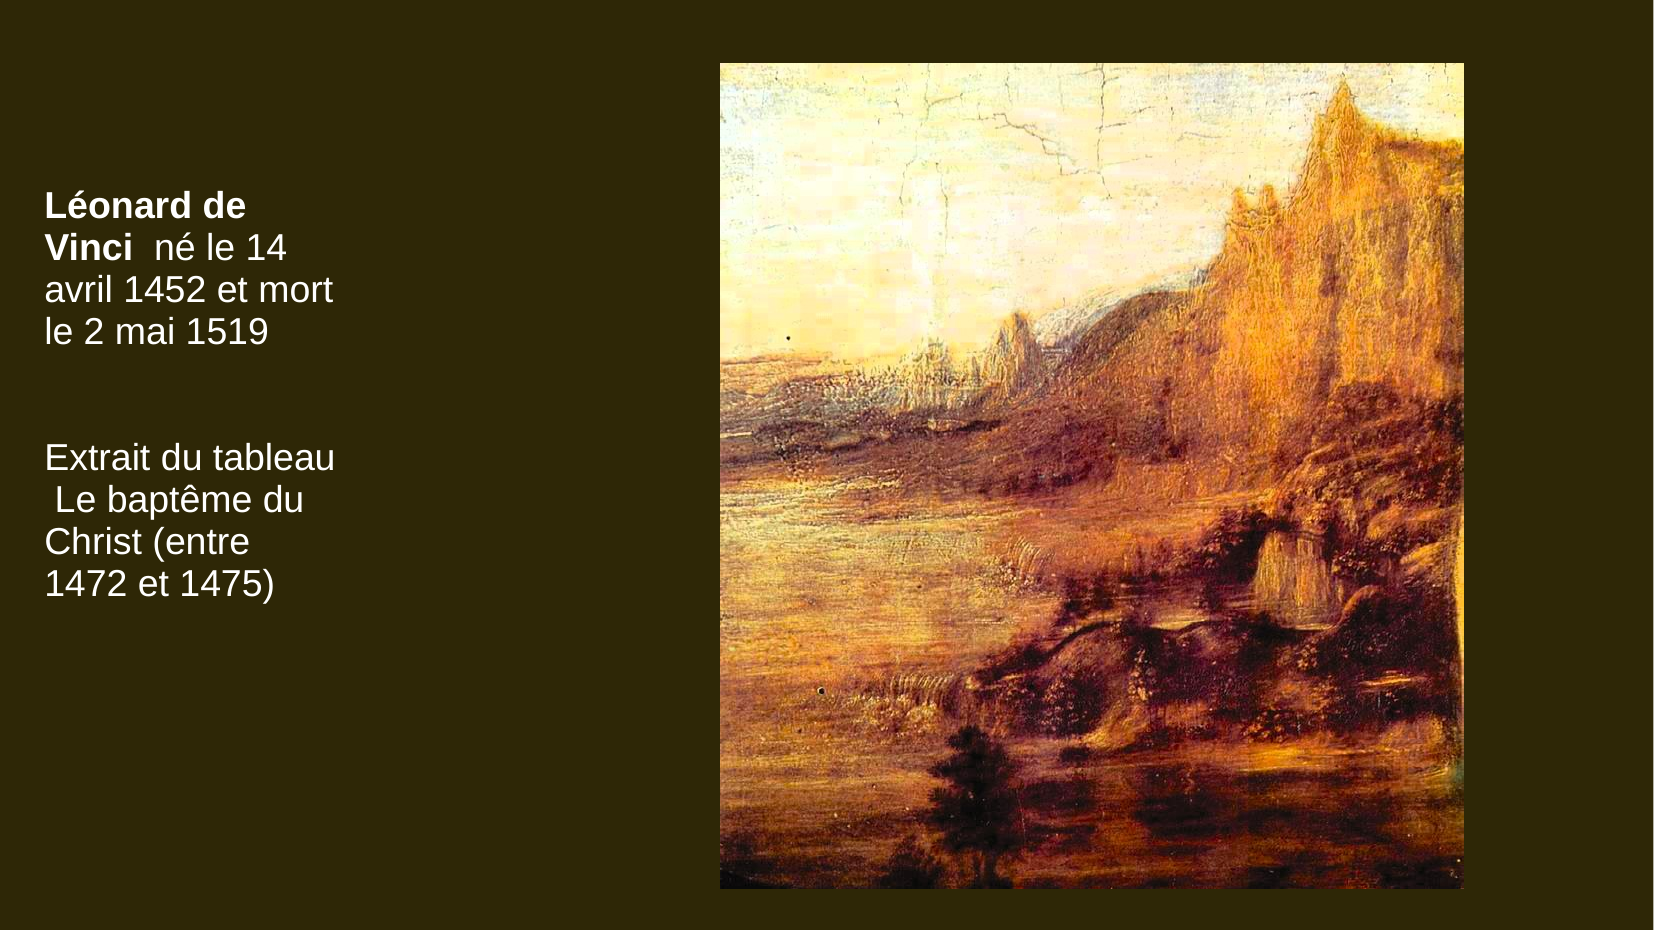

Léonard de Vinci né le 14 avril 1452 et mort le 2 mai 1519
Extrait du tableau Le baptême du Christ (entre 1472 et 1475)